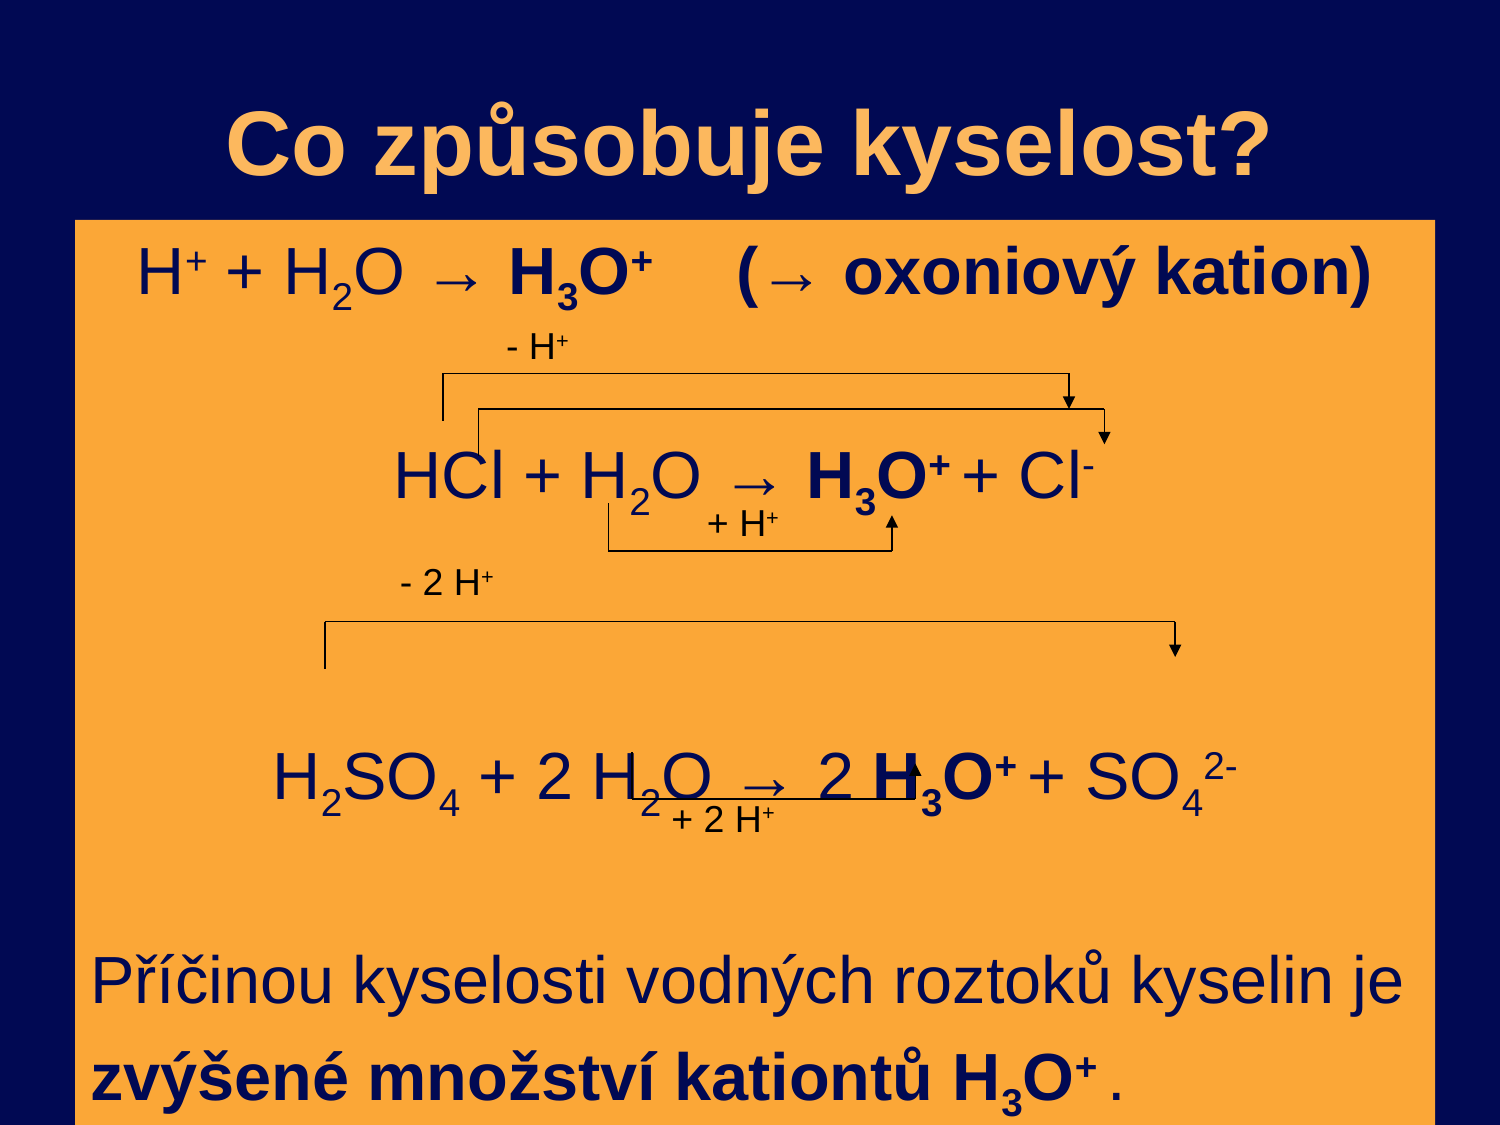

# Co způsobuje kyselost?
H+ + H2O → H3O+ 	(→ oxoniový kation)
HCl + H2O → H3O+ + Cl-
H2SO4 + 2 H2O → 2 H3O+ + SO42-
Příčinou kyselosti vodných roztoků kyselin je
zvýšené množství kationtů H3O+ .
- H+
+ H+
- 2 H+
+ 2 H+